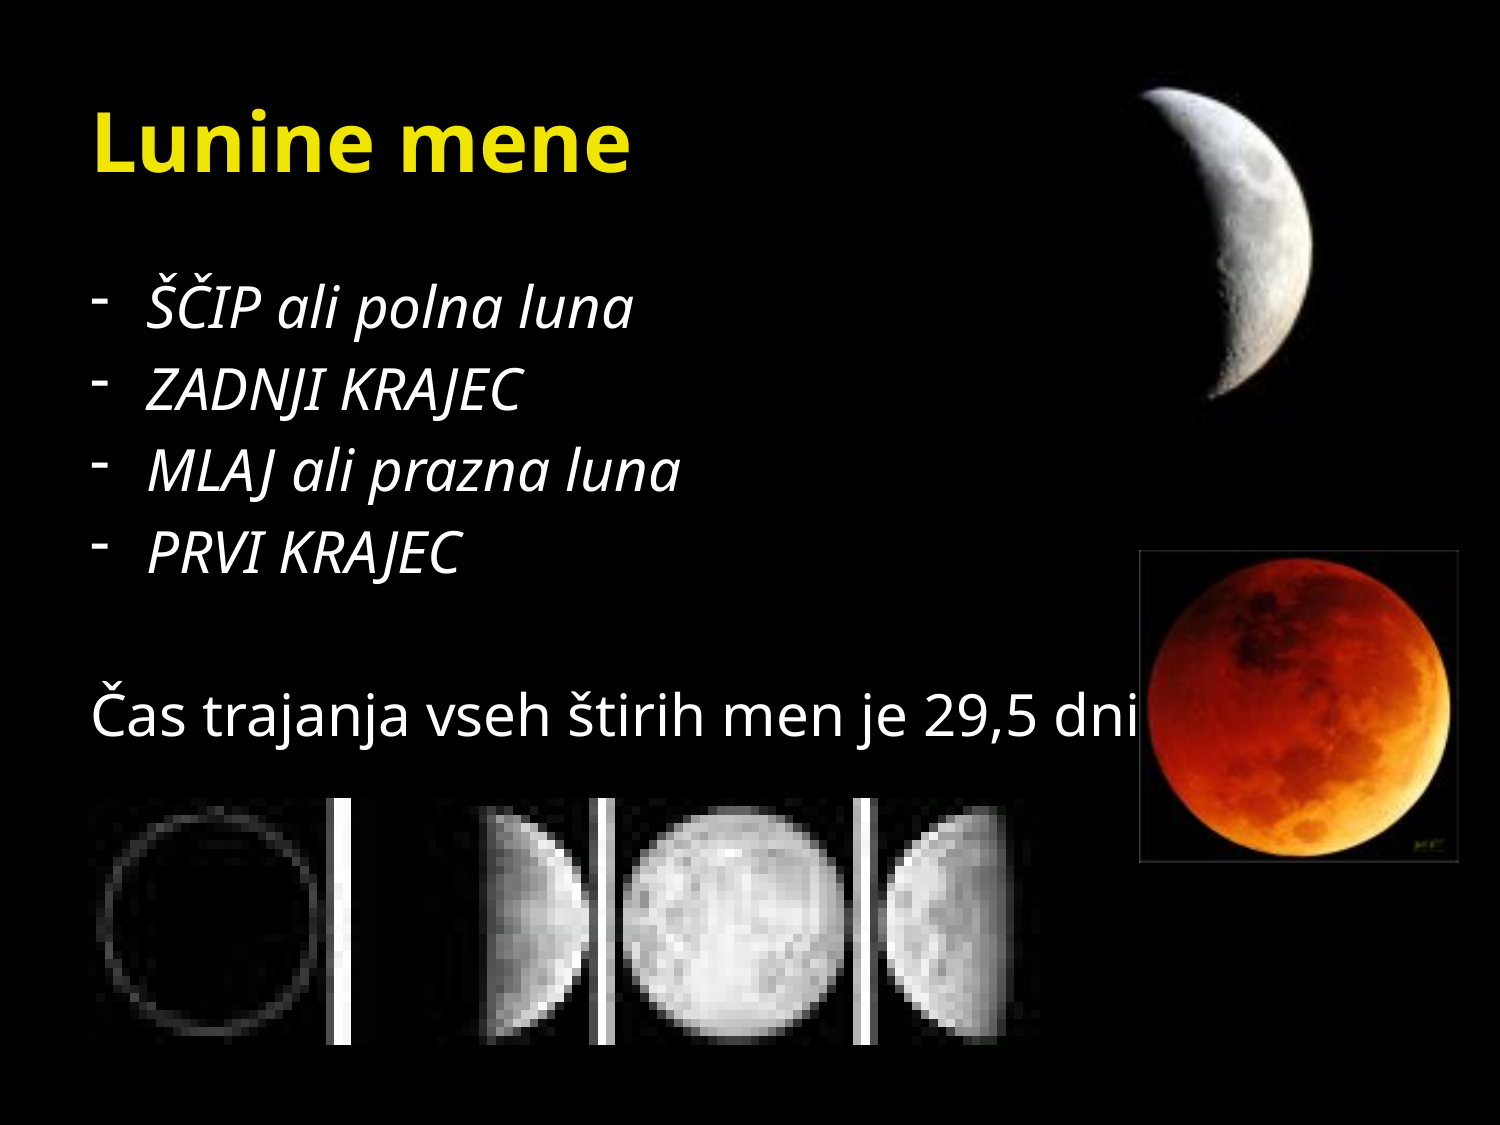

# Lunine mene
ŠČIP ali polna luna
ZADNJI KRAJEC
MLAJ ali prazna luna
PRVI KRAJEC
Čas trajanja vseh štirih men je 29,5 dni.